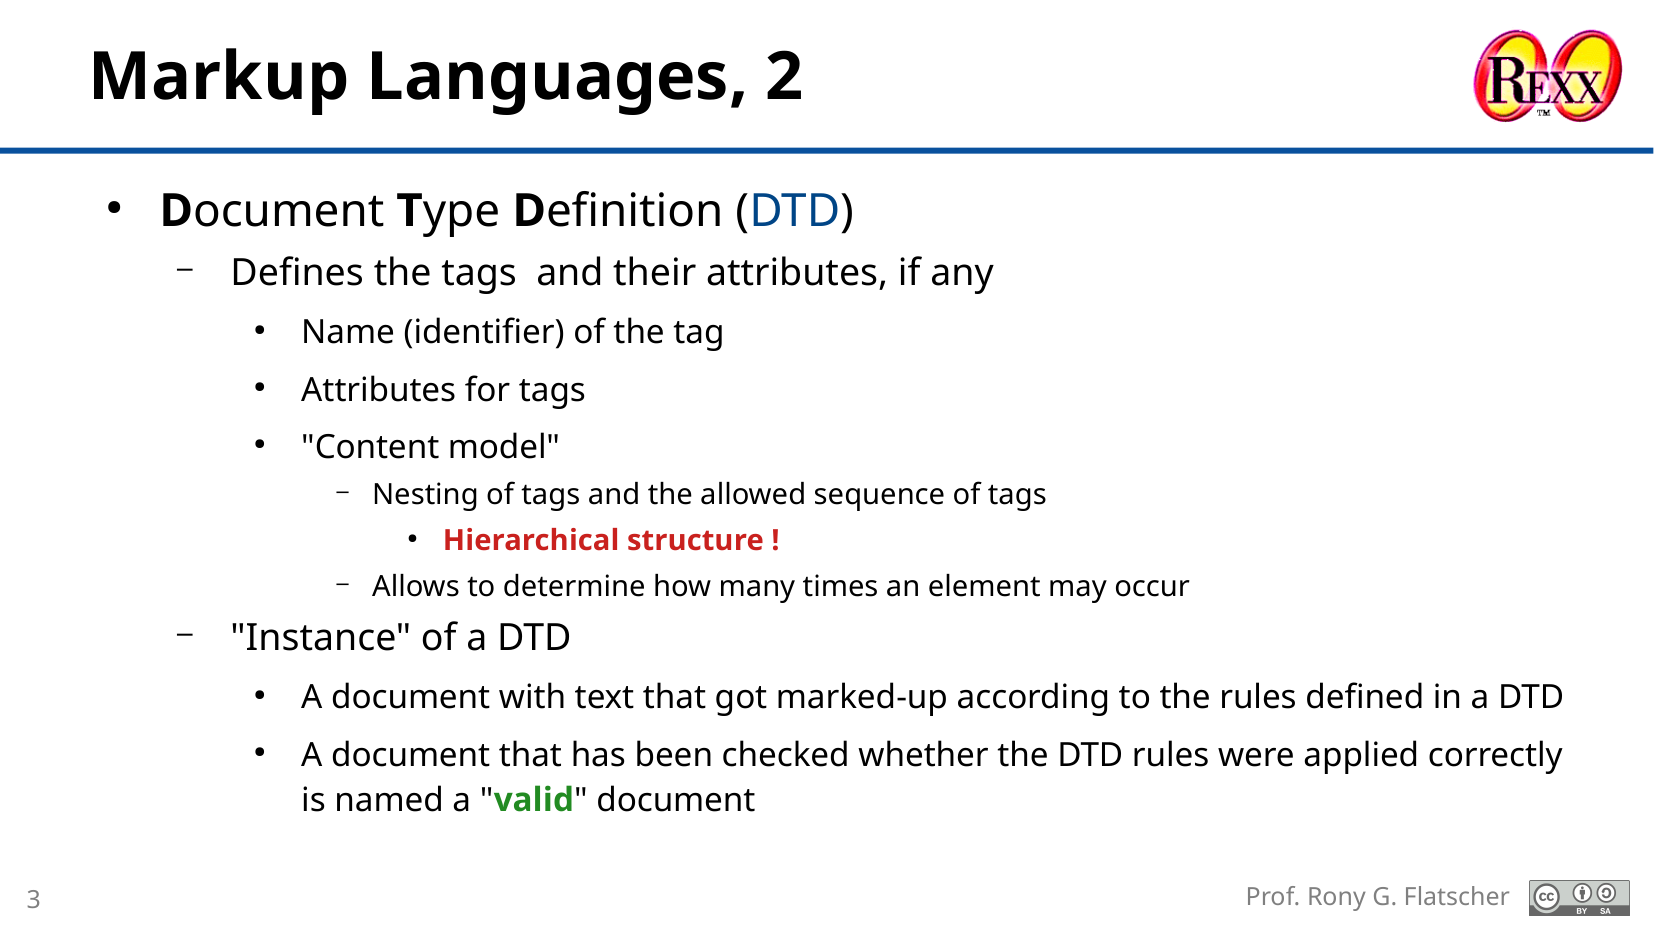

# Markup Languages, 2
Document Type Definition (DTD)
Defines the tags and their attributes, if any
Name (identifier) of the tag
Attributes for tags
"Content model"
Nesting of tags and the allowed sequence of tags
Hierarchical structure !
Allows to determine how many times an element may occur
"Instance" of a DTD
A document with text that got marked-up according to the rules defined in a DTD
A document that has been checked whether the DTD rules were applied correctly is named a "valid" document